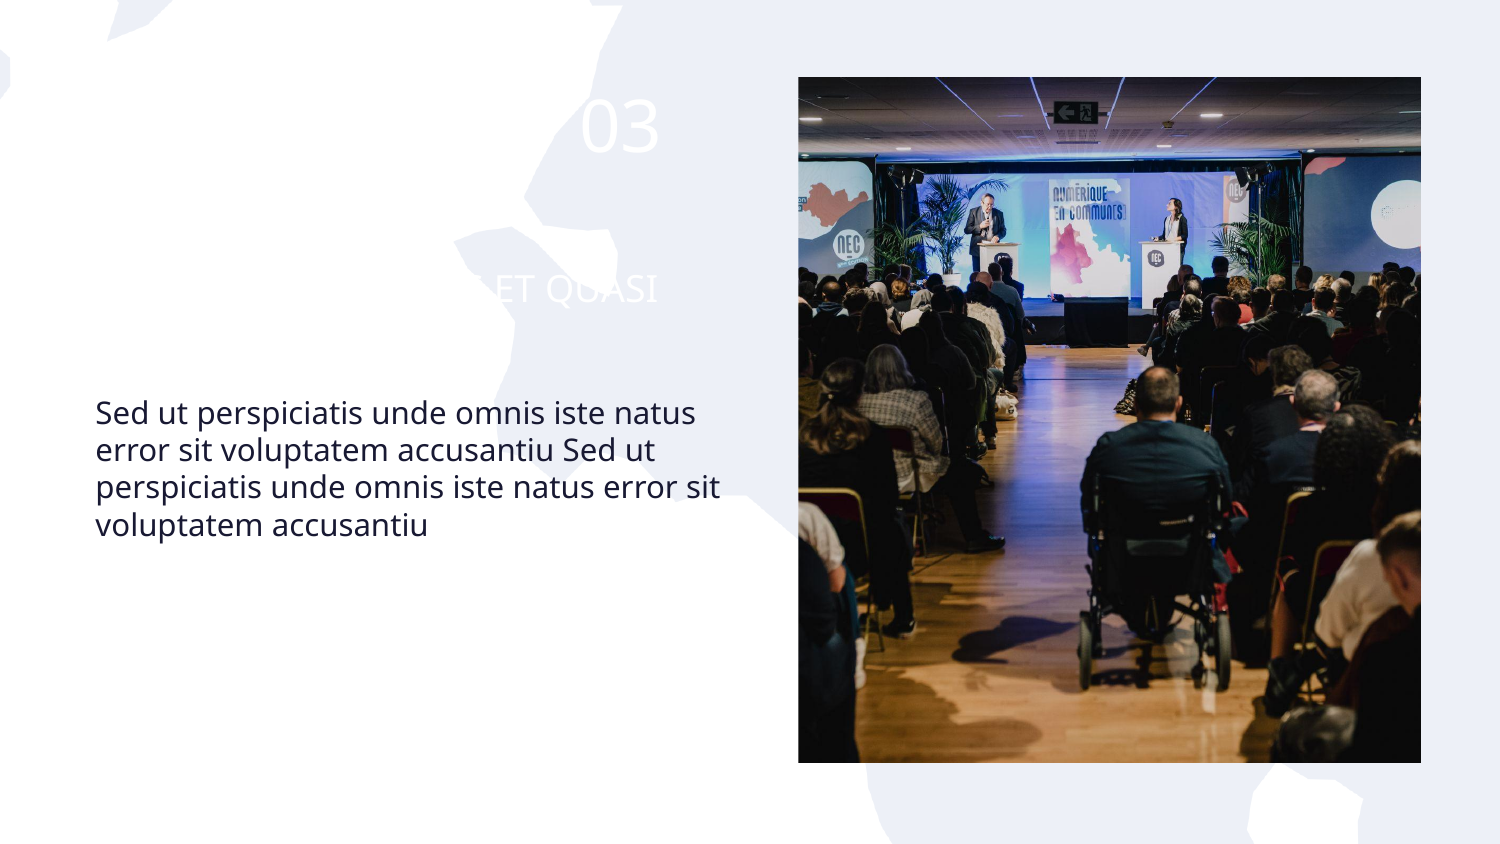

SLIDE PHOTO 03
INVENTORE VERITATIS ET QUASI ARCHITECTO BEATAE
Sed ut perspiciatis unde omnis iste natus error sit voluptatem accusantiu Sed ut perspiciatis unde omnis iste natus error sit voluptatem accusantiu